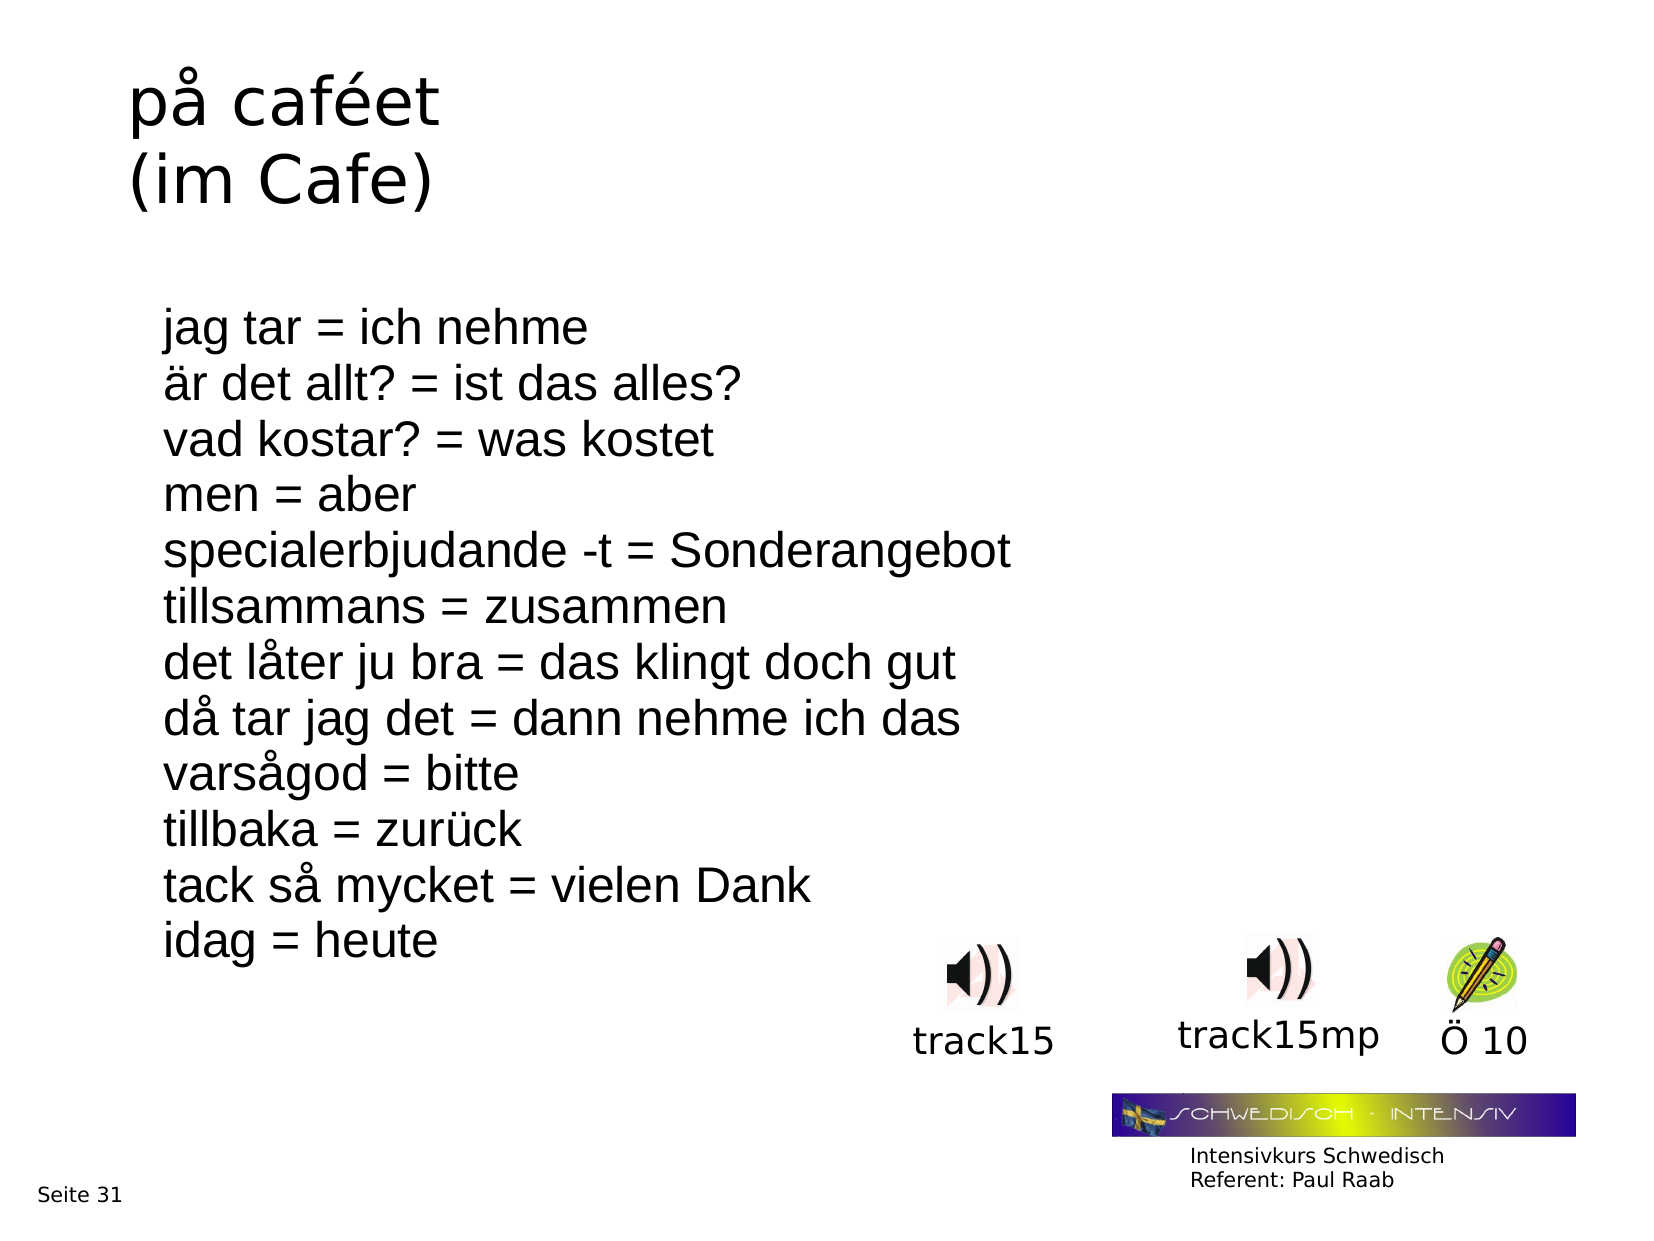

på caféet
(im Cafe)
jag tar = ich nehme
är det allt? = ist das alles?
vad kostar? = was kostet
men = aber
specialerbjudande -t = Sonderangebot
tillsammans = zusammen
det låter ju bra = das klingt doch gut
då tar jag det = dann nehme ich das
varsågod = bitte
tillbaka = zurück
tack så mycket = vielen Dank
idag = heute
track15mp
track15
Ö 10